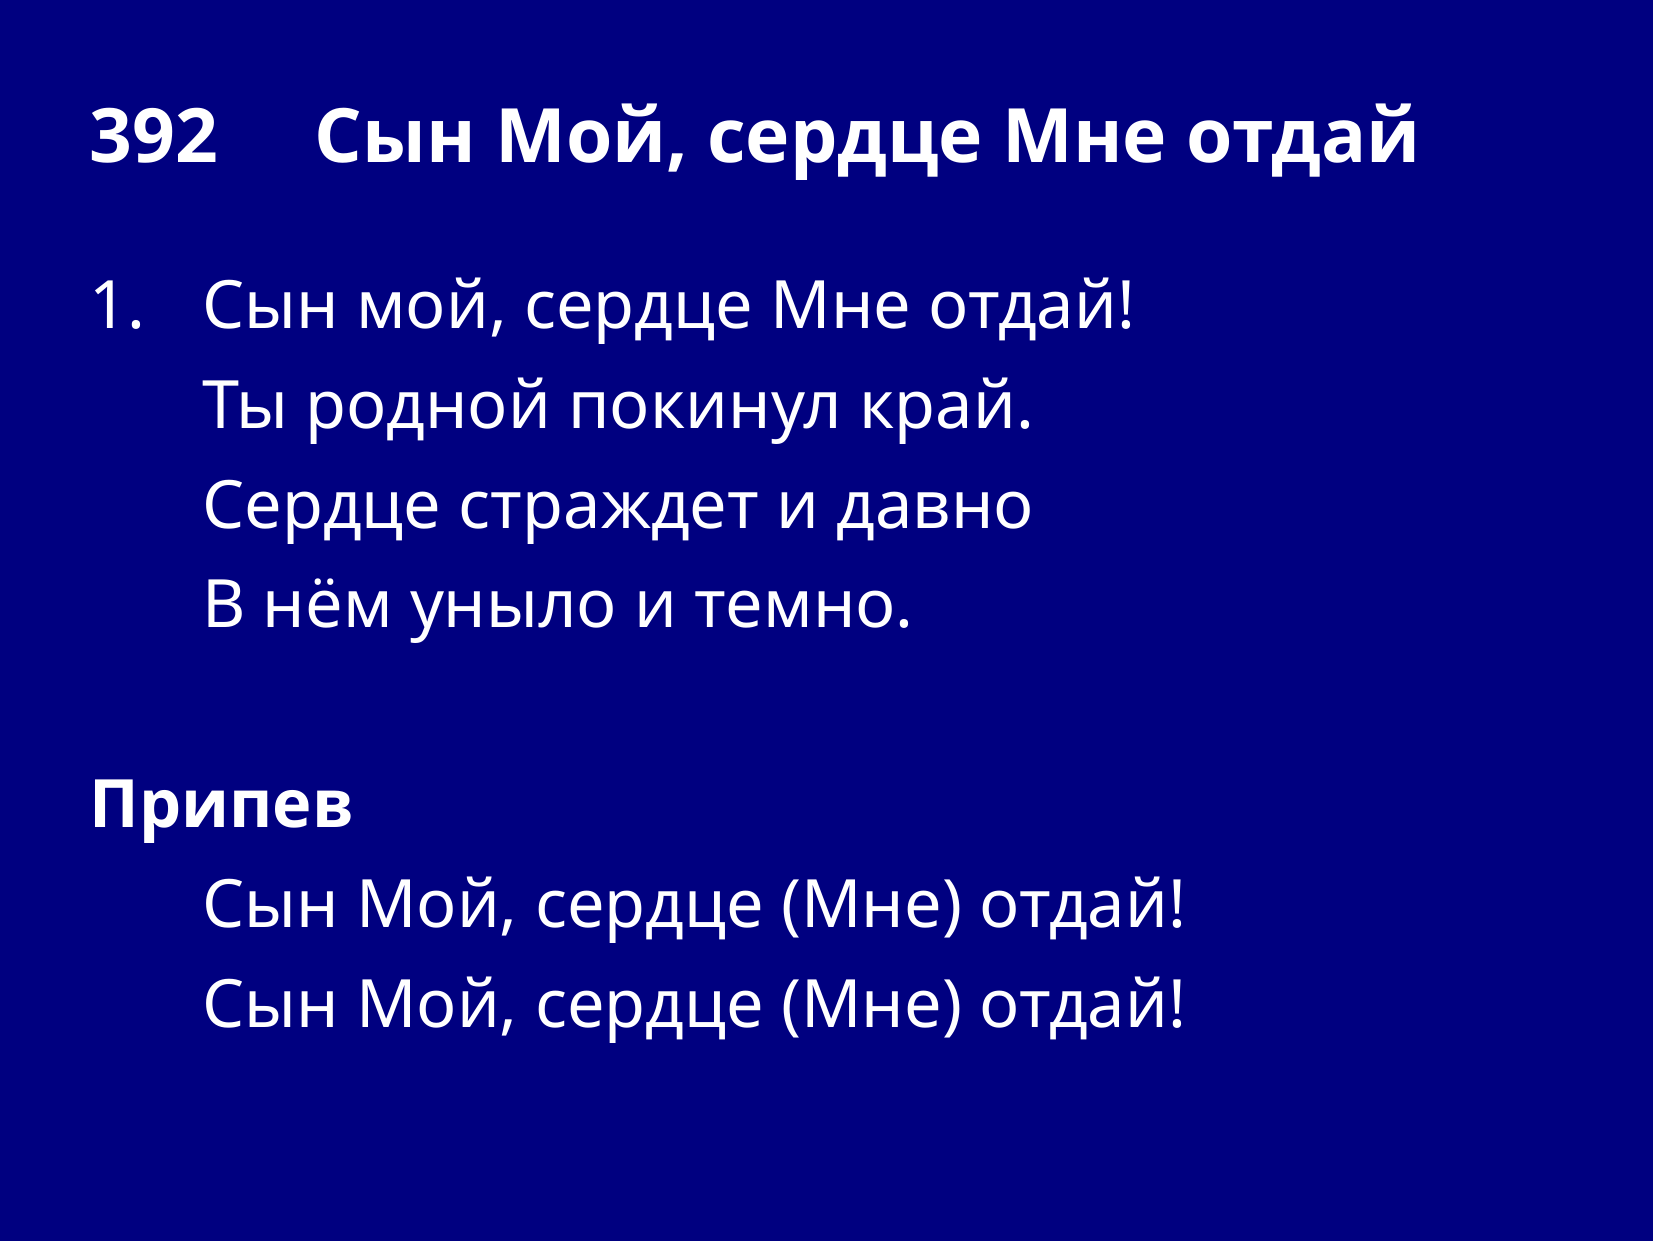

392	Сын Мой, сердце Мне отдай
1.	Сын мой, сердце Мне отдай!
	Ты родной покинул край.
	Сердце страждет и давно
	В нём уныло и темно.
Припев
	Сын Мой, сердце (Мне) отдай!
	Сын Мой, сердце (Мне) отдай!